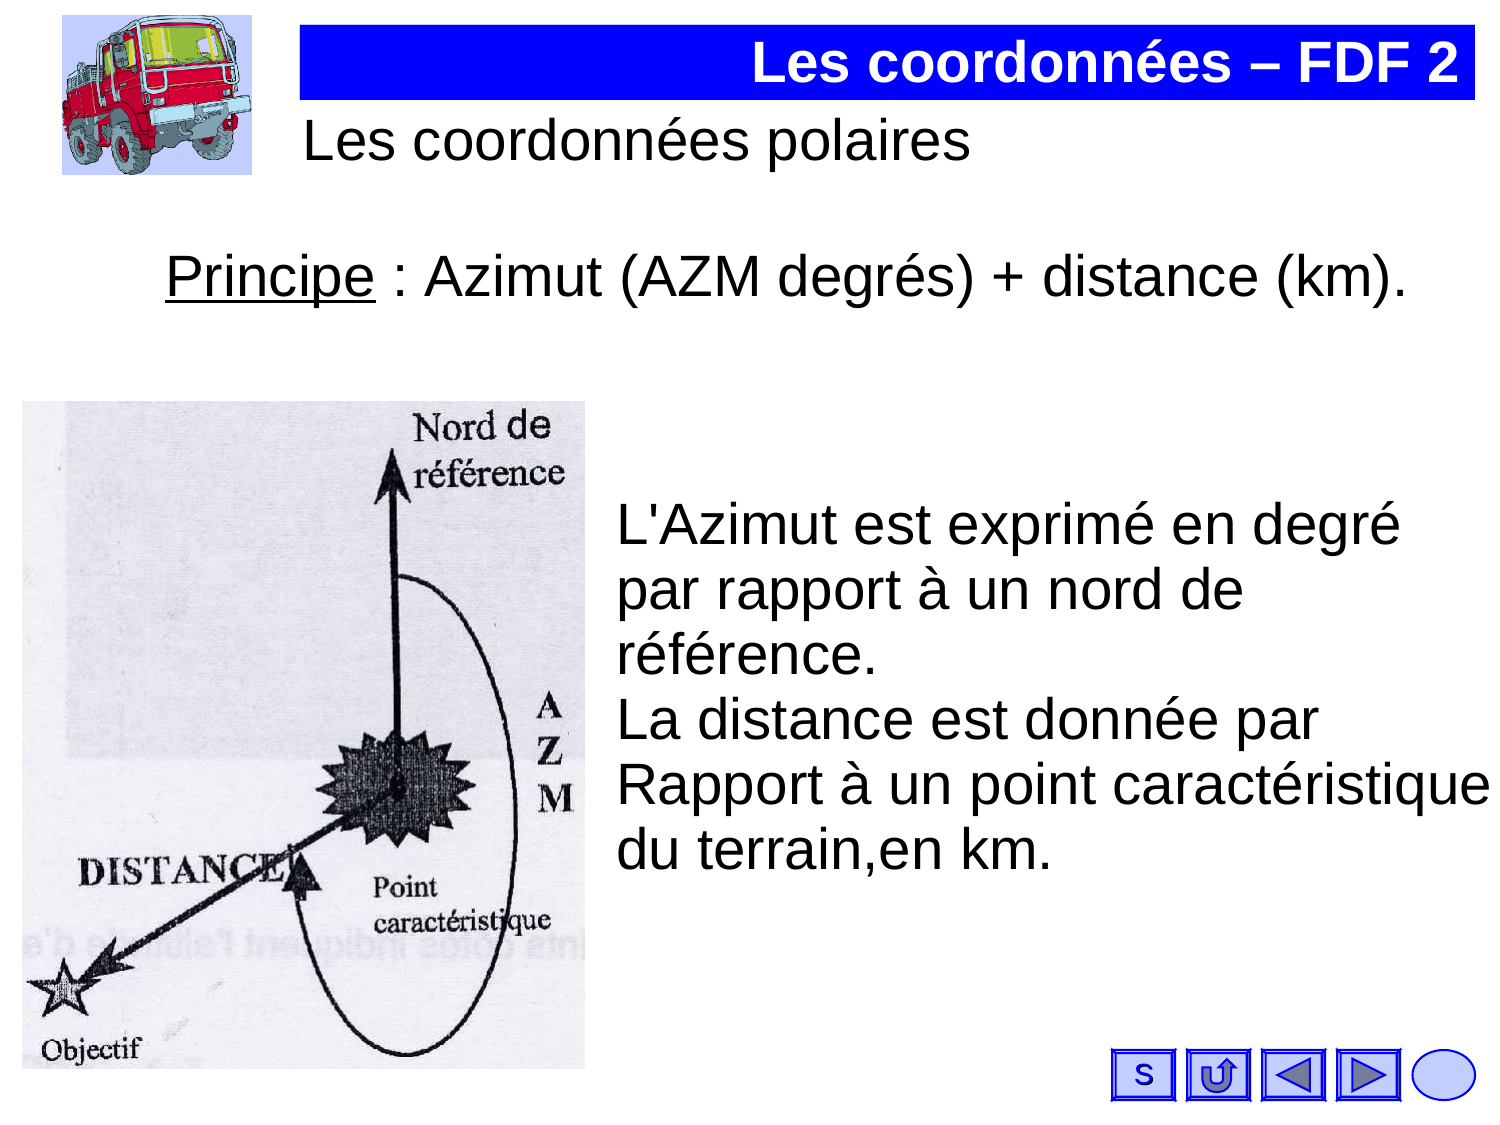

Les coordonnées – FDF 2
Les coordonnées polaires
Principe : Azimut (AZM degrés) + distance (km).
L'Azimut est exprimé en degré
par rapport à un nord de
référence.
La distance est donnée par
Rapport à un point caractéristique
du terrain,en km.